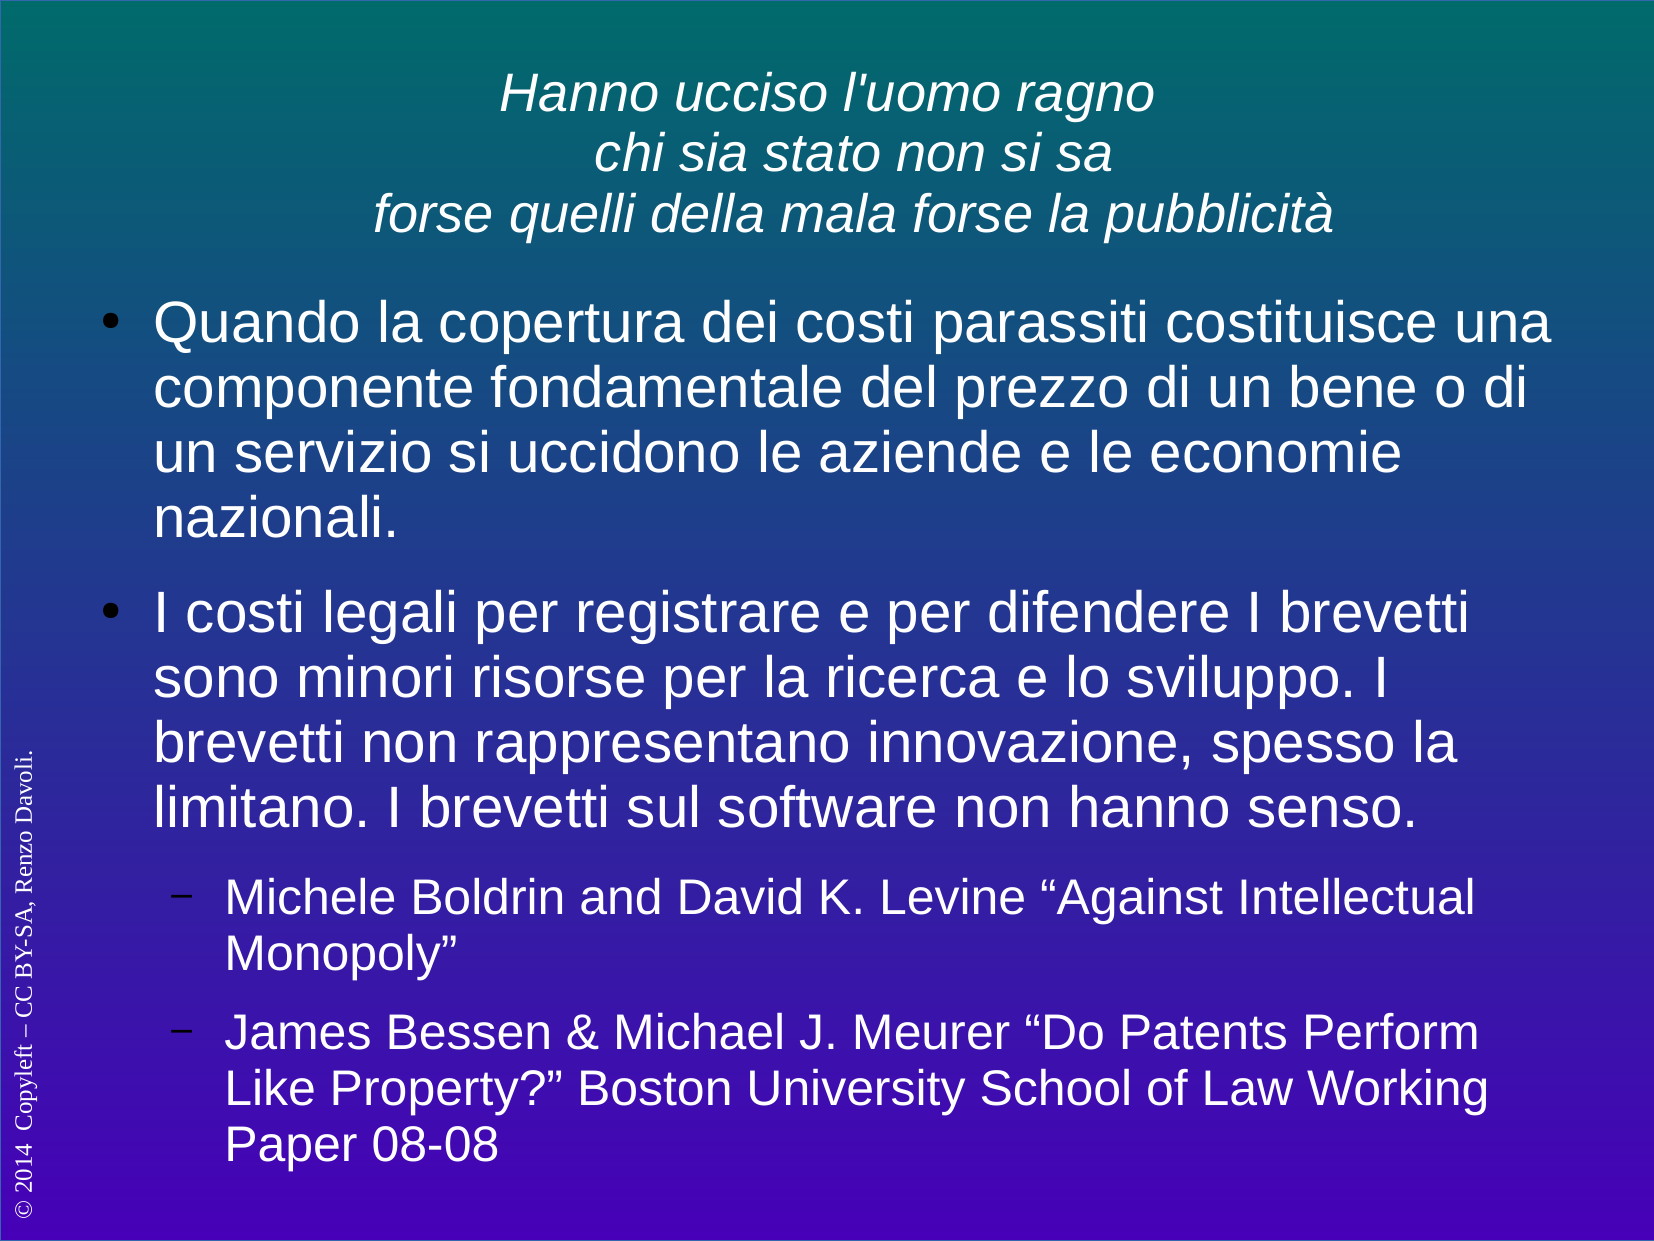

# Hanno ucciso l'uomo ragno chi sia stato non si sa forse quelli della mala forse la pubblicità
Quando la copertura dei costi parassiti costituisce una componente fondamentale del prezzo di un bene o di un servizio si uccidono le aziende e le economie nazionali.
I costi legali per registrare e per difendere I brevetti sono minori risorse per la ricerca e lo sviluppo. I brevetti non rappresentano innovazione, spesso la limitano. I brevetti sul software non hanno senso.
Michele Boldrin and David K. Levine “Against Intellectual Monopoly”
James Bessen & Michael J. Meurer “Do Patents Perform Like Property?” Boston University School of Law Working Paper 08-08